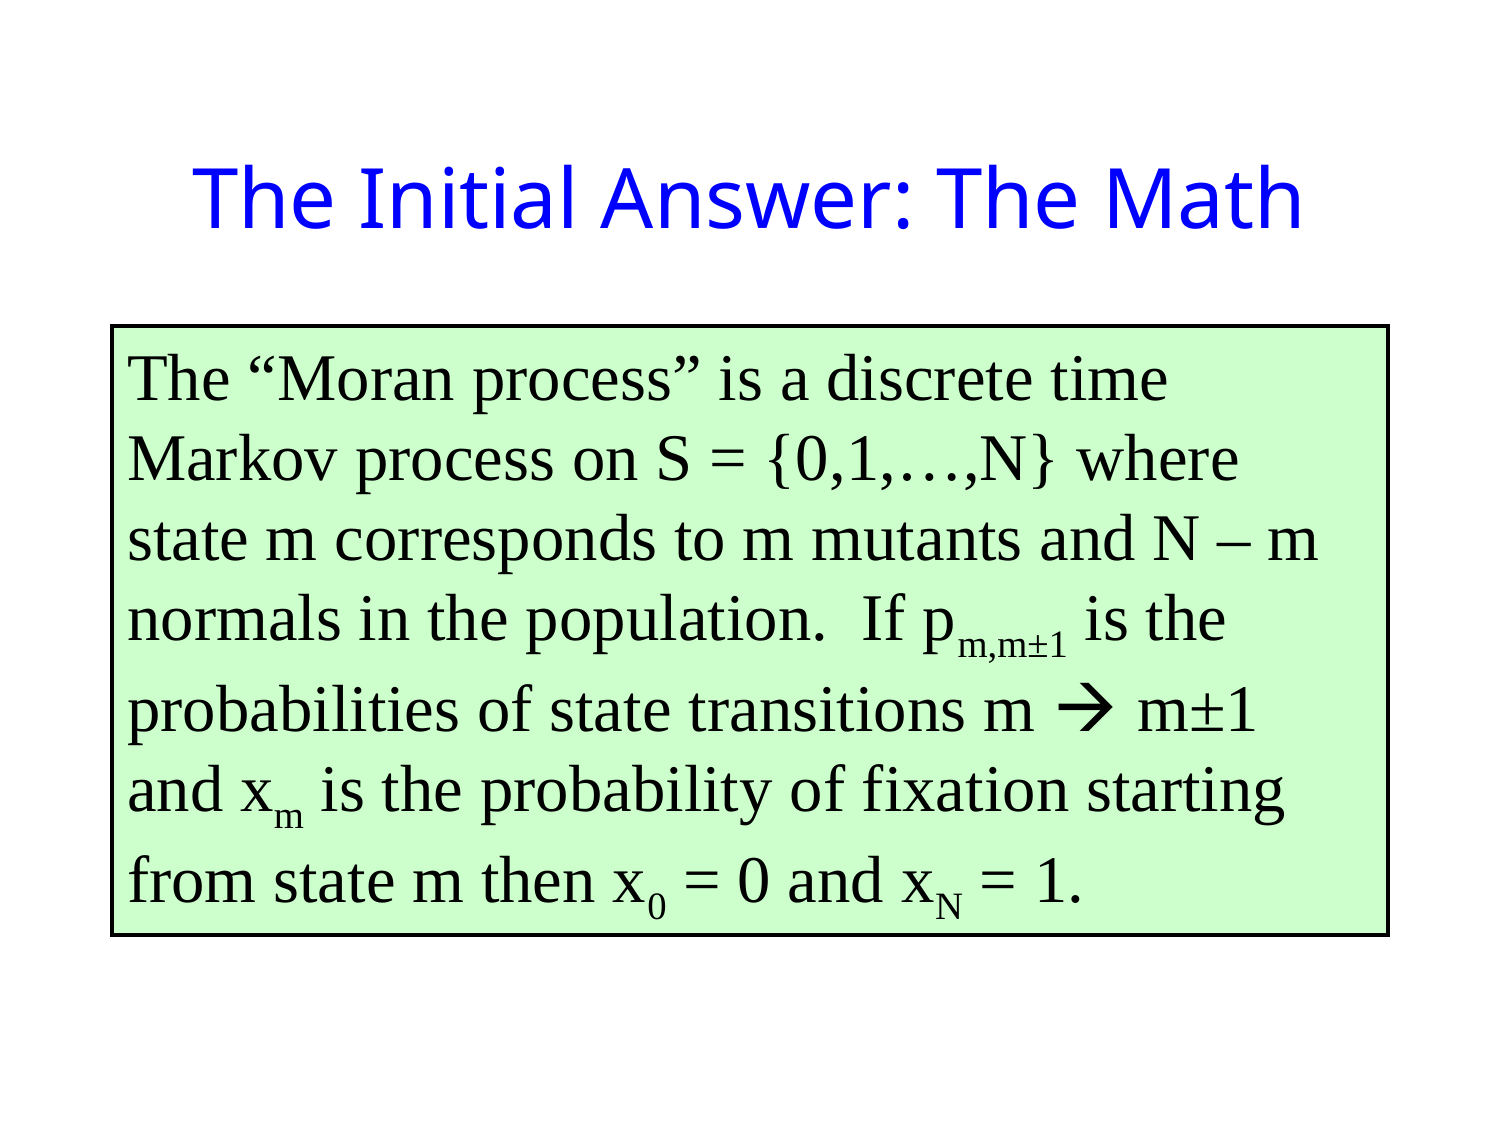

# The Initial Answer: The Math
The “Moran process” is a discrete time Markov process on S = {0,1,…,N} where state m corresponds to m mutants and N – m normals in the population. If pm,m±1 is the probabilities of state transitions m  m±1 and xm is the probability of fixation starting from state m then x0 = 0 and xN = 1.